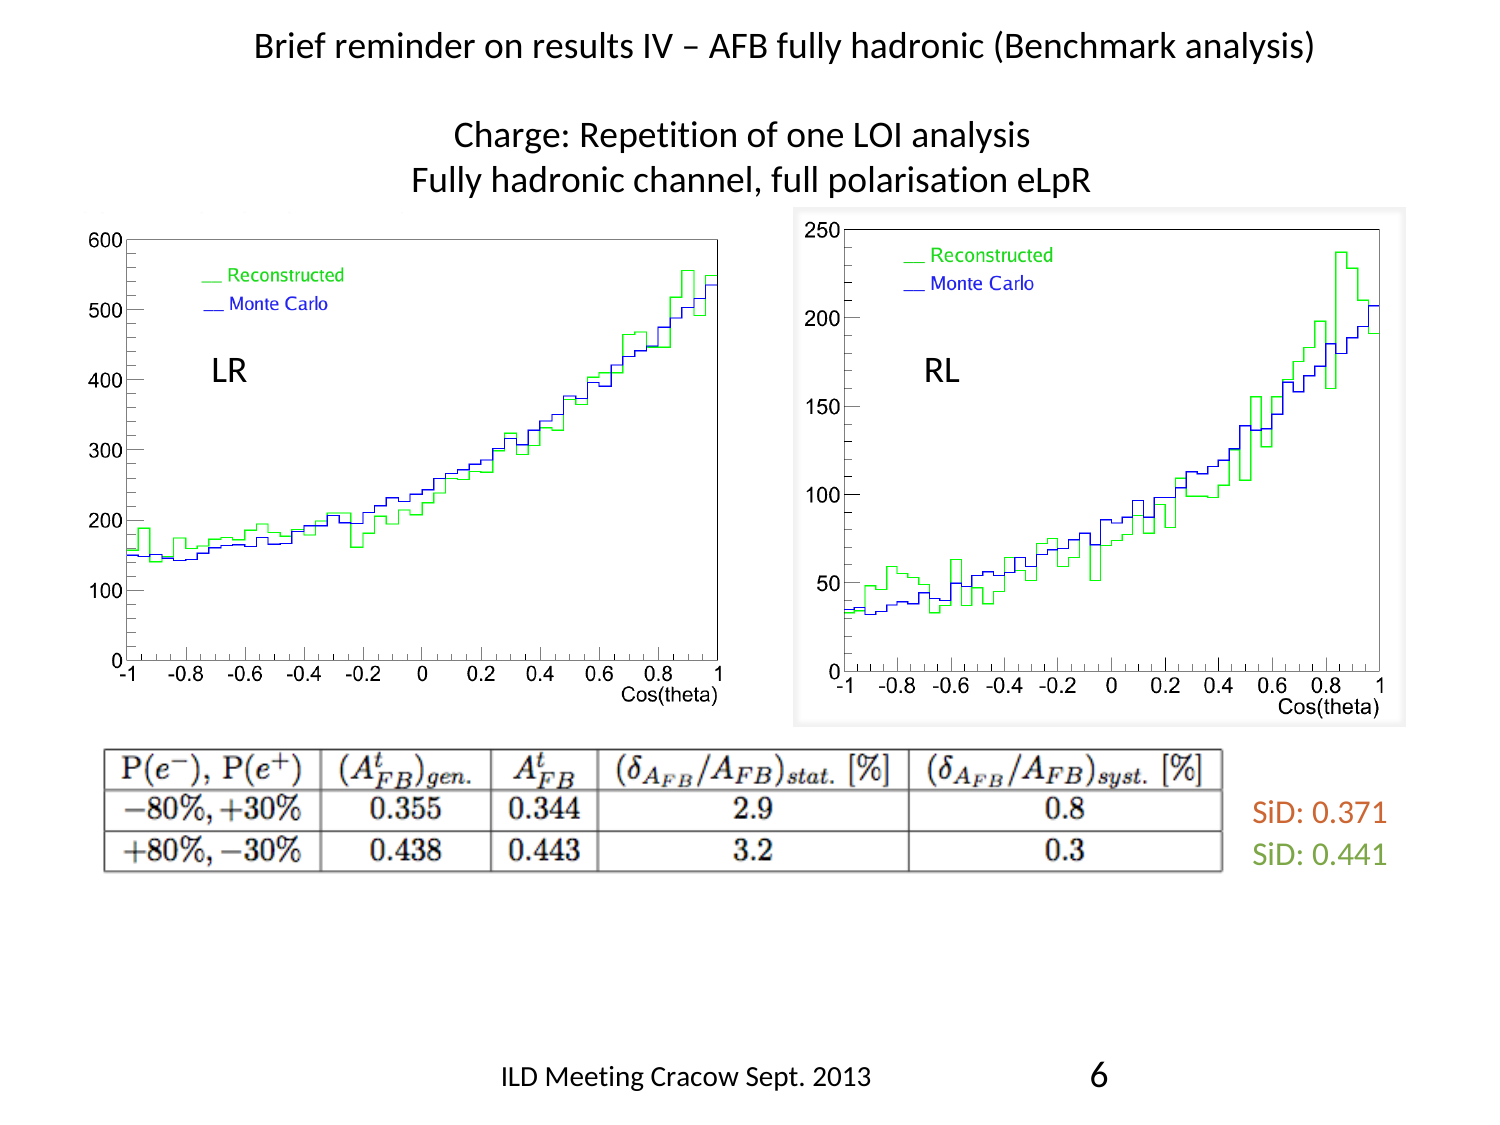

Brief reminder on results IV – AFB fully hadronic (Benchmark analysis)
 Charge: Repetition of one LOI analysis
Fully hadronic channel, full polarisation eLpR
LR
RL
SiD: 0.371
SiD: 0.441
Snowmass Pre-Meeting Seattle April 2013
6